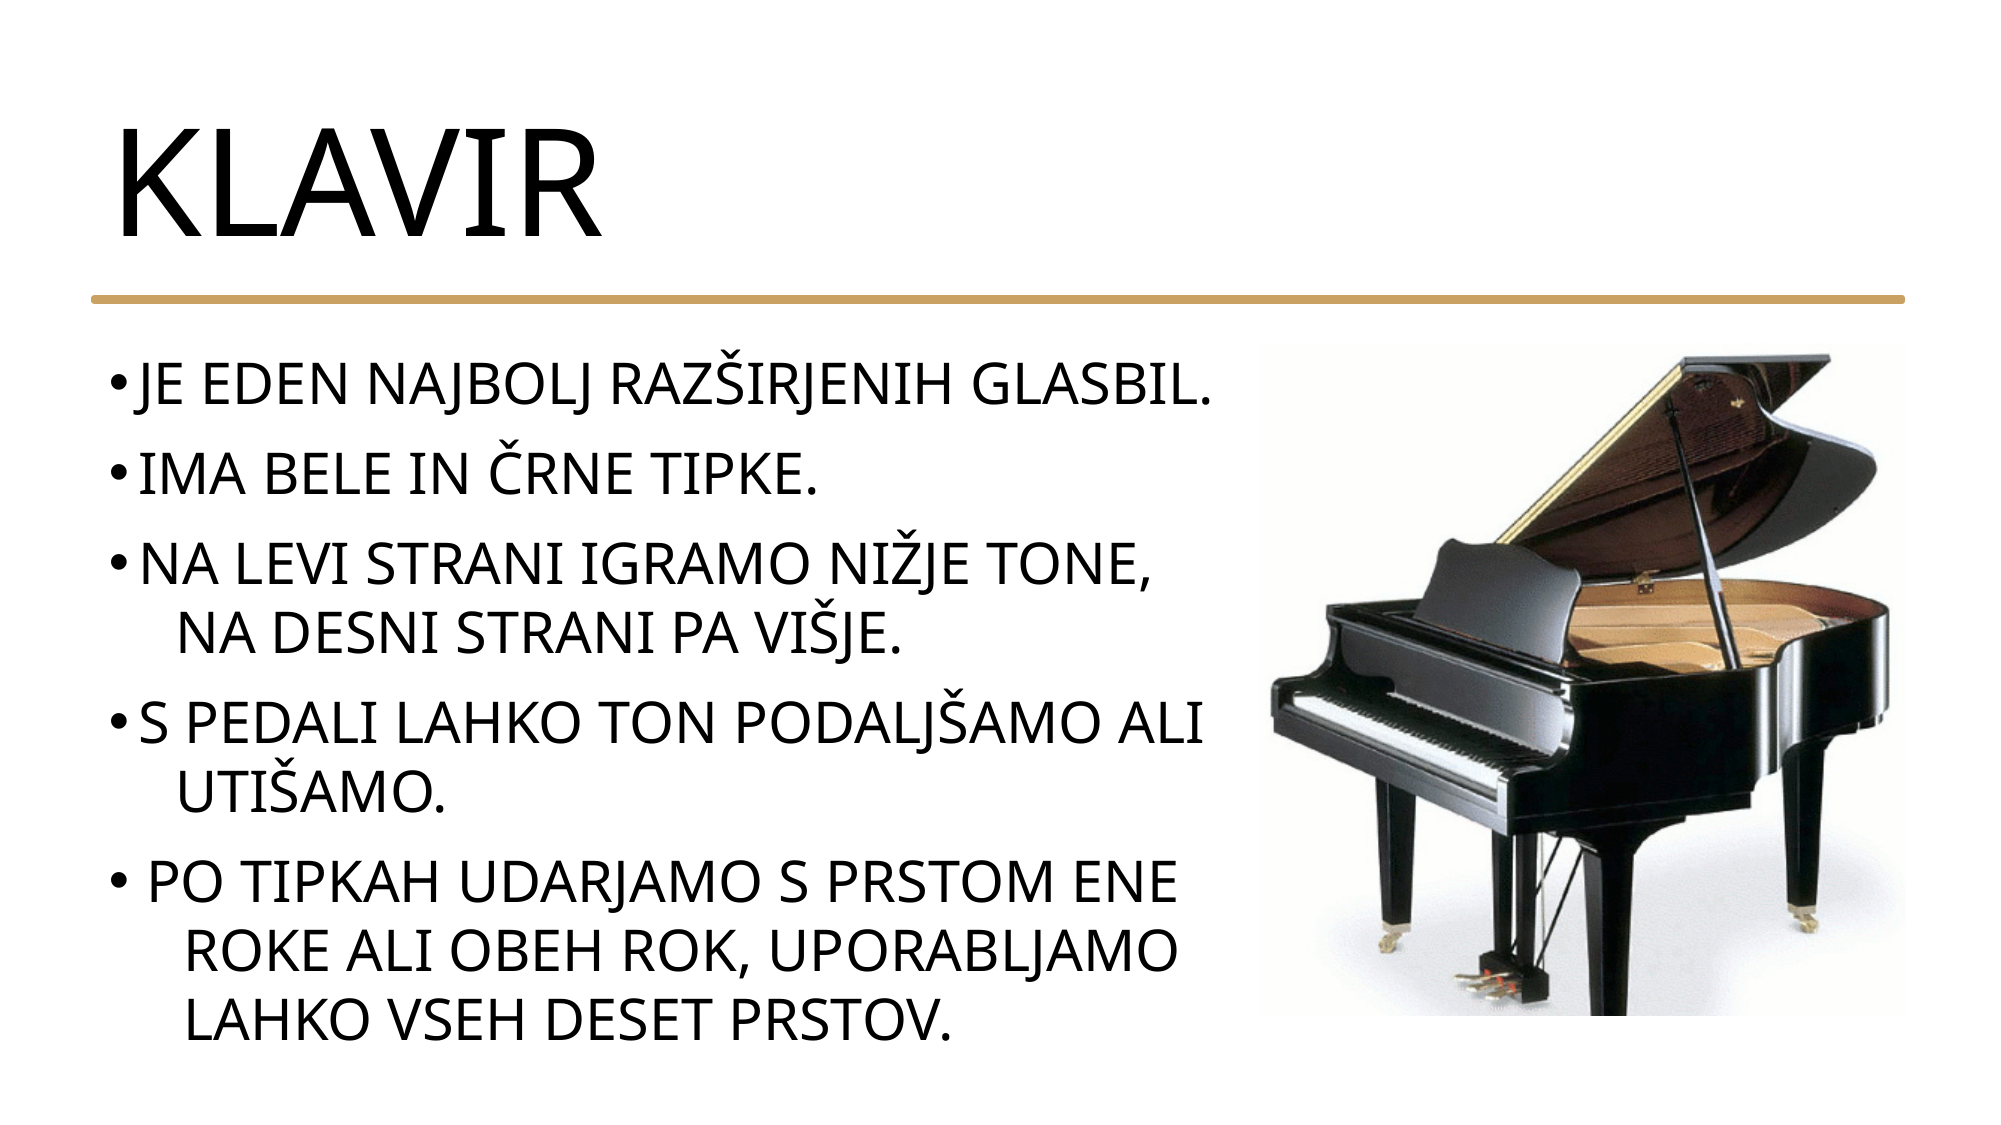

# KLAVIR
JE EDEN NAJBOLJ RAZŠIRJENIH GLASBIL.
IMA BELE IN ČRNE TIPKE.
NA LEVI STRANI IGRAMO NIŽJE TONE, NA DESNI STRANI PA VIŠJE.
S PEDALI LAHKO TON PODALJŠAMO ALI UTIŠAMO.
PO TIPKAH UDARJAMO S PRSTOM ENE ROKE ALI OBEH ROK, UPORABLJAMO LAHKO VSEH DESET PRSTOV.